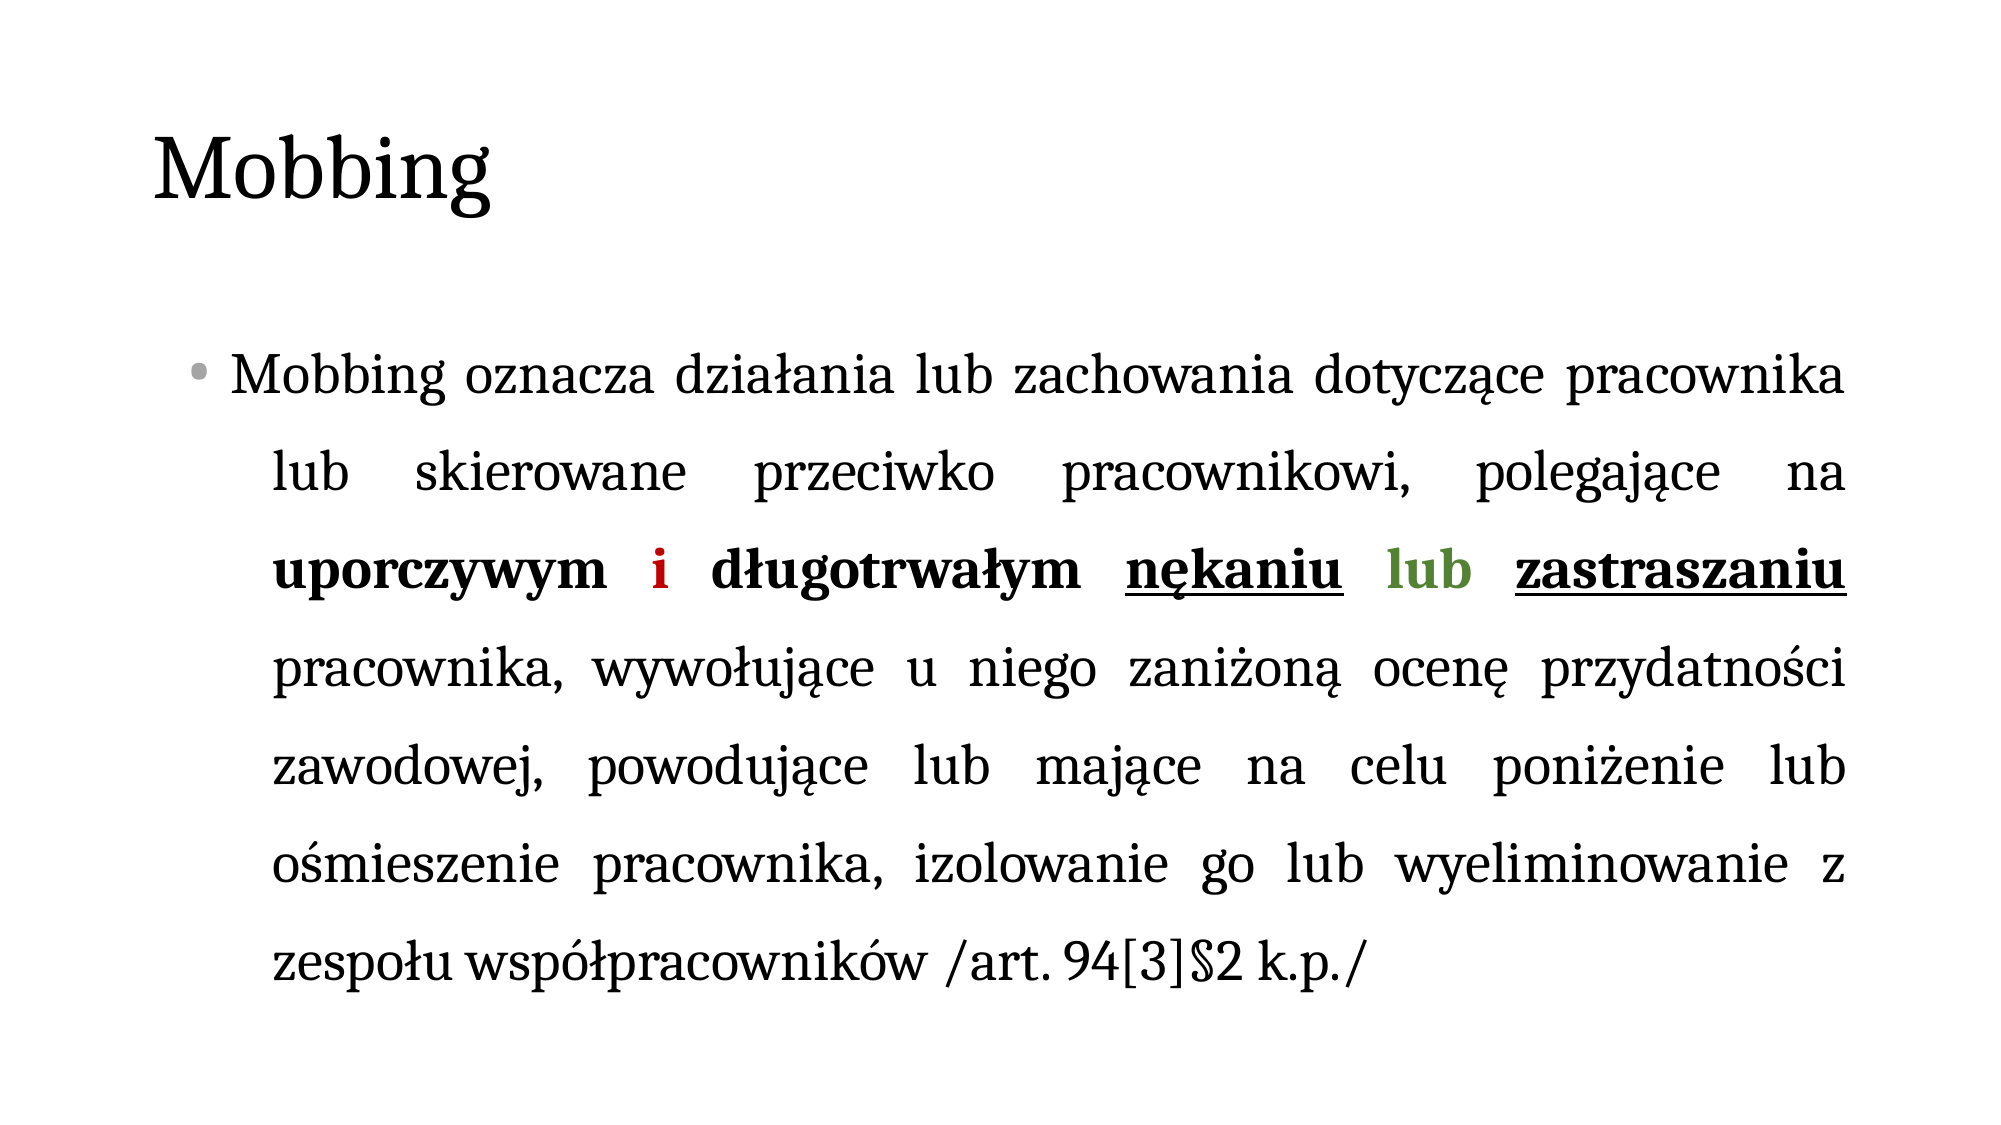

# Mobbing
Mobbing oznacza działania lub zachowania dotyczące pracownika lub skierowane przeciwko pracownikowi, polegające na uporczywym i długotrwałym nękaniu lub zastraszaniu pracownika, wywołujące u niego zaniżoną ocenę przydatności zawodowej, powodujące lub mające na celu poniżenie lub ośmieszenie pracownika, izolowanie go lub wyeliminowanie z zespołu współpracowników /art. 94[3]§2 k.p./